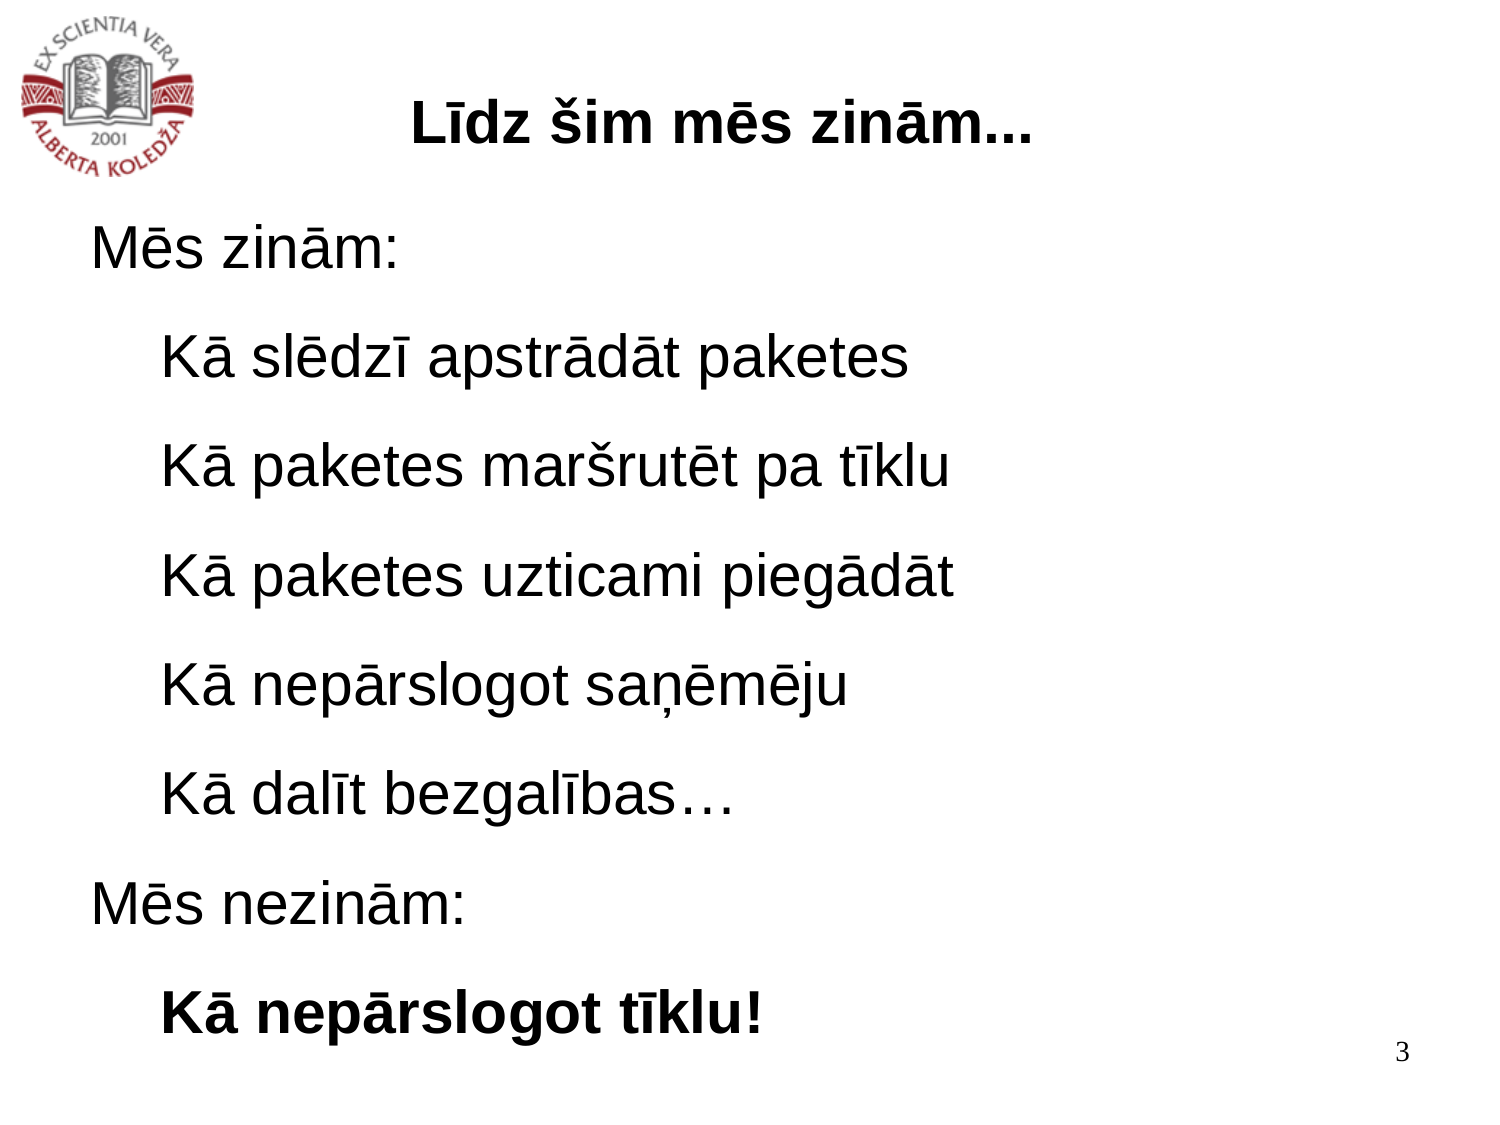

# Līdz šim mēs zinām...
Mēs zinām:
Kā slēdzī apstrādāt paketes
Kā paketes maršrutēt pa tīklu
Kā paketes uzticami piegādāt
Kā nepārslogot saņēmēju
Kā dalīt bezgalības…
Mēs nezinām:
Kā nepārslogot tīklu!
2